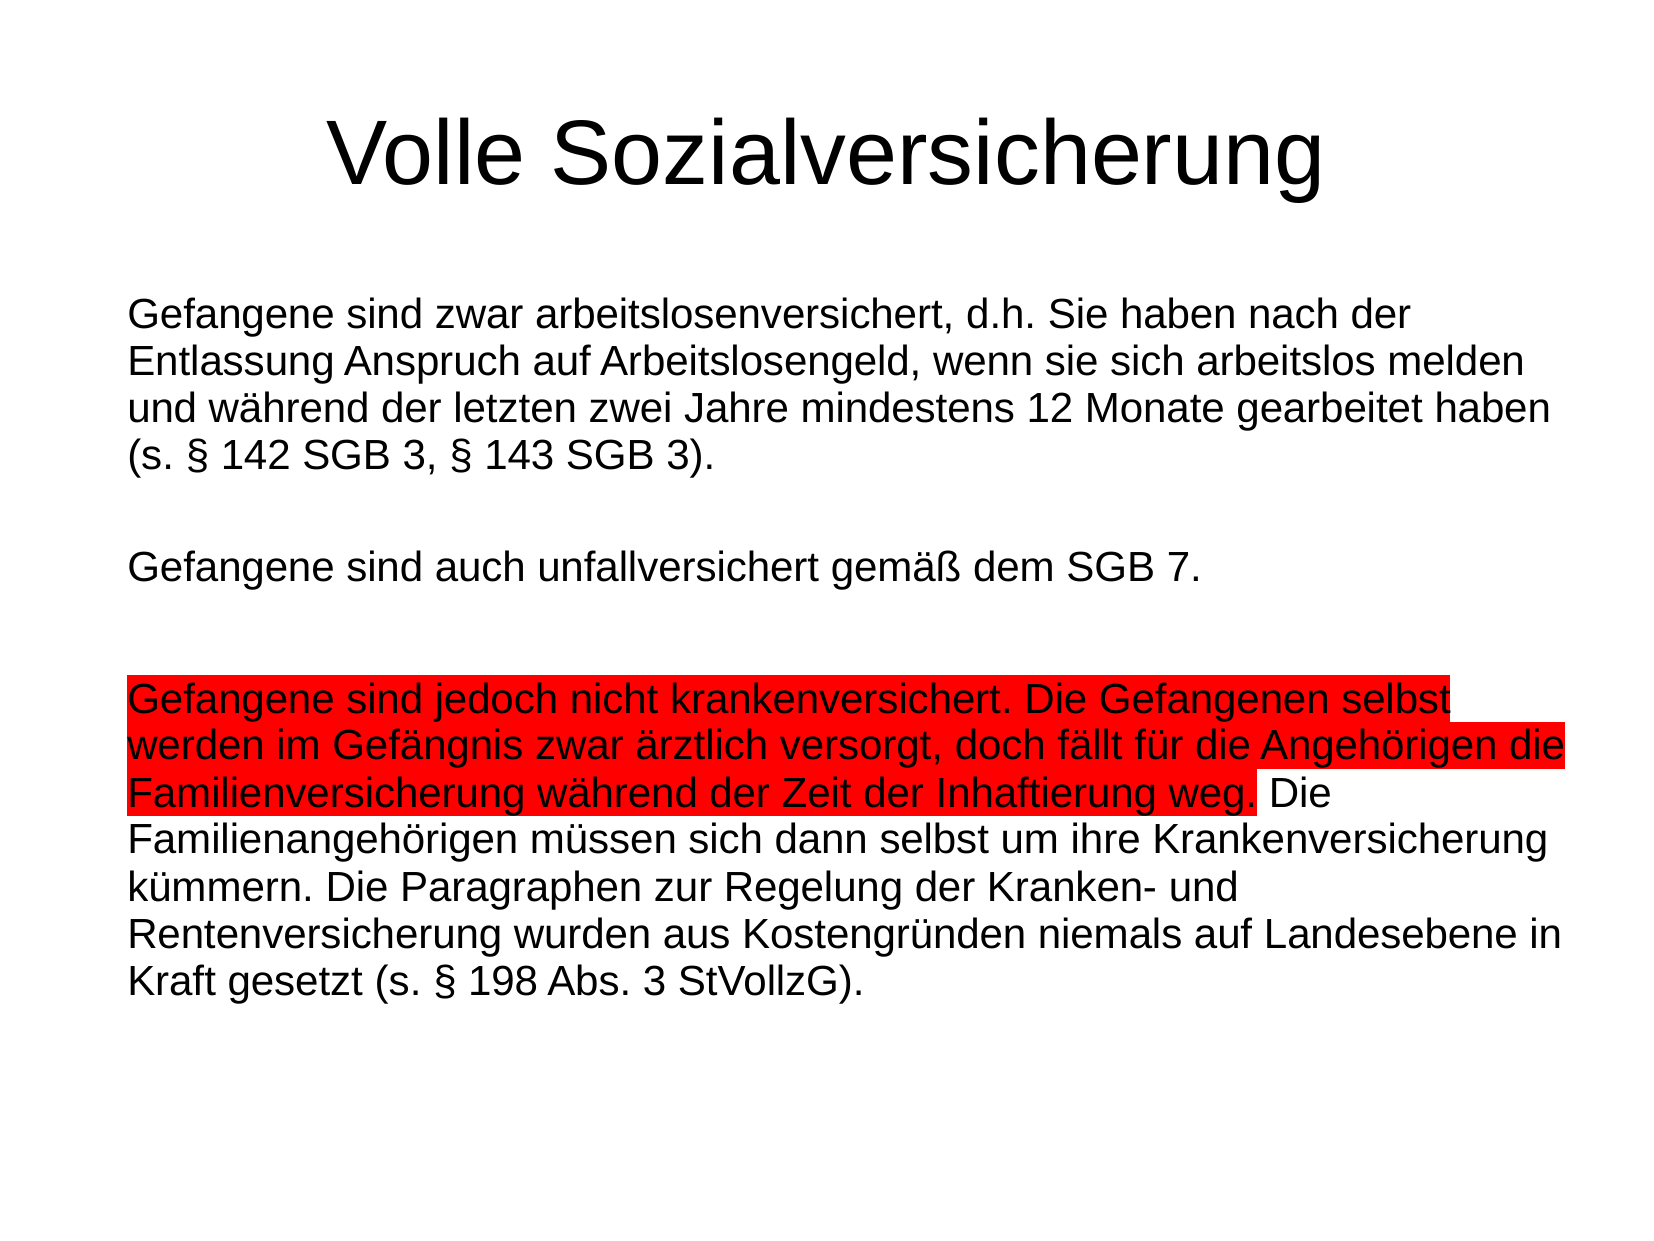

# Volle Sozialversicherung
Gefangene sind zwar arbeitslosenversichert, d.h. Sie haben nach der Entlassung Anspruch auf Arbeitslosengeld, wenn sie sich arbeitslos melden und während der letzten zwei Jahre mindestens 12 Monate gearbeitet haben (s. § 142 SGB 3, § 143 SGB 3).
Gefangene sind auch unfallversichert gemäß dem SGB 7.
Gefangene sind jedoch nicht krankenversichert. Die Gefangenen selbst werden im Gefängnis zwar ärztlich versorgt, doch fällt für die Angehörigen die Familienversicherung während der Zeit der Inhaftierung weg. Die Familienangehörigen müssen sich dann selbst um ihre Krankenversicherung kümmern. Die Paragraphen zur Regelung der Kranken- und Rentenversicherung wurden aus Kostengründen niemals auf Landesebene in Kraft gesetzt (s. § 198 Abs. 3 StVollzG).